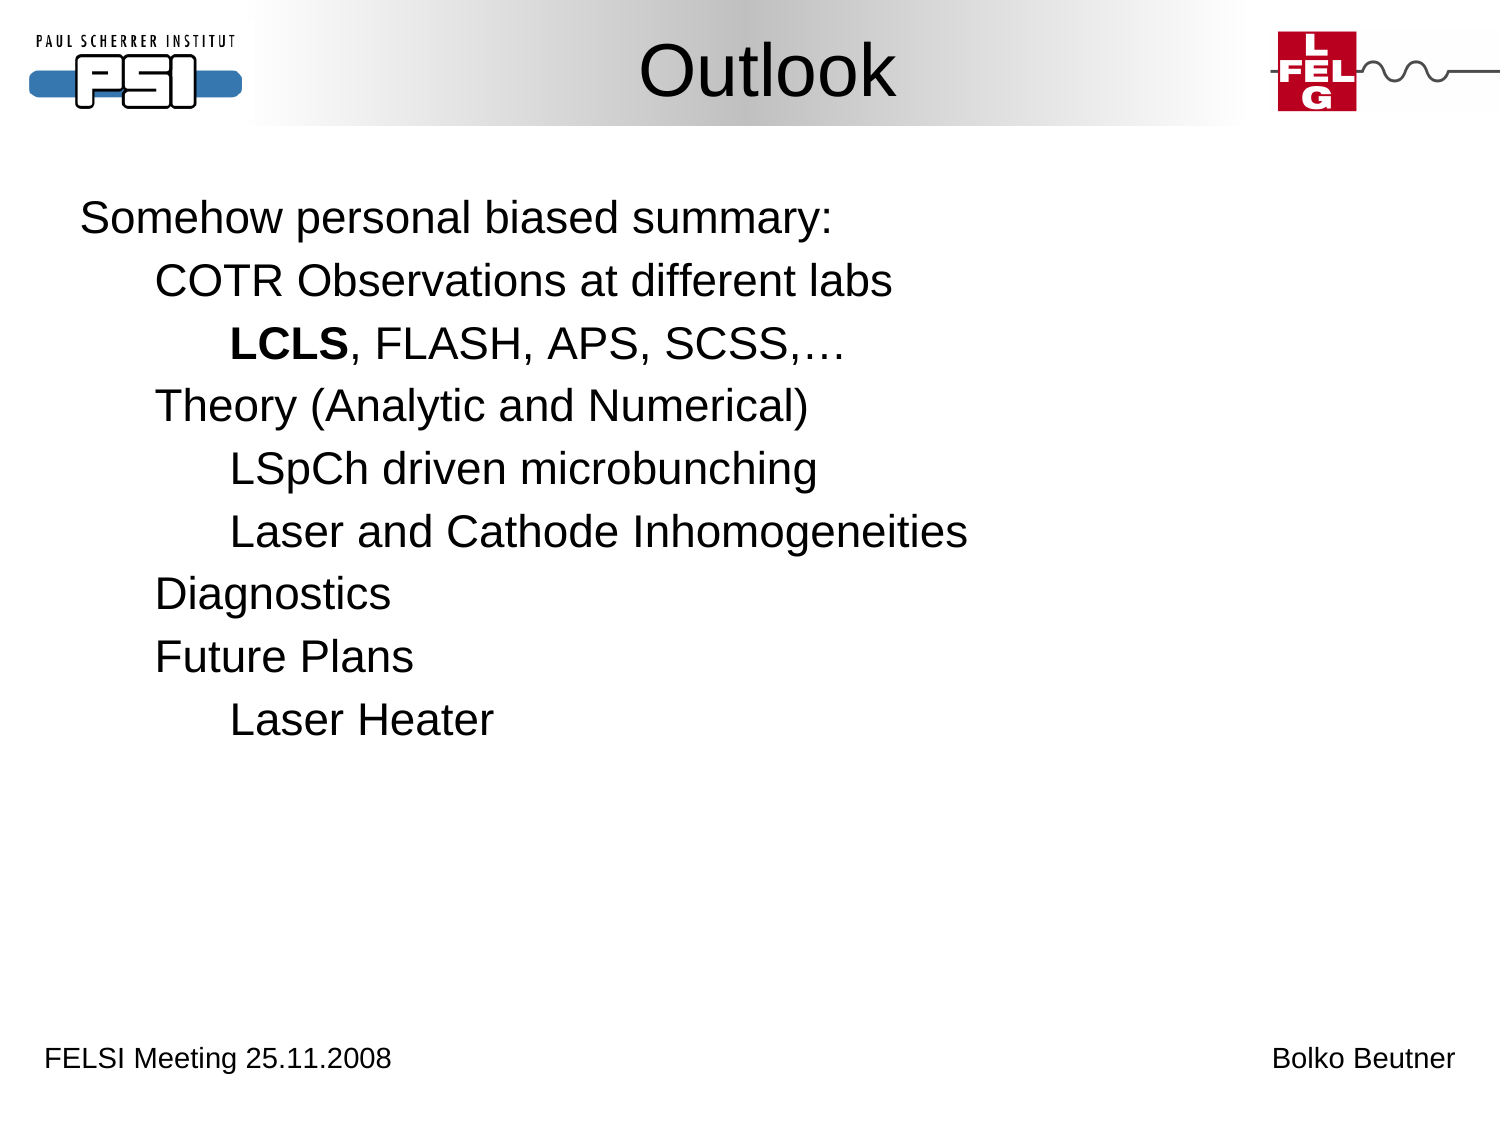

# Outlook
Somehow personal biased summary:
COTR Observations at different labs
LCLS, FLASH, APS, SCSS,…
Theory (Analytic and Numerical)
LSpCh driven microbunching
Laser and Cathode Inhomogeneities
Diagnostics
Future Plans
Laser Heater
FELSI Meeting 25.11.2008
Bolko Beutner